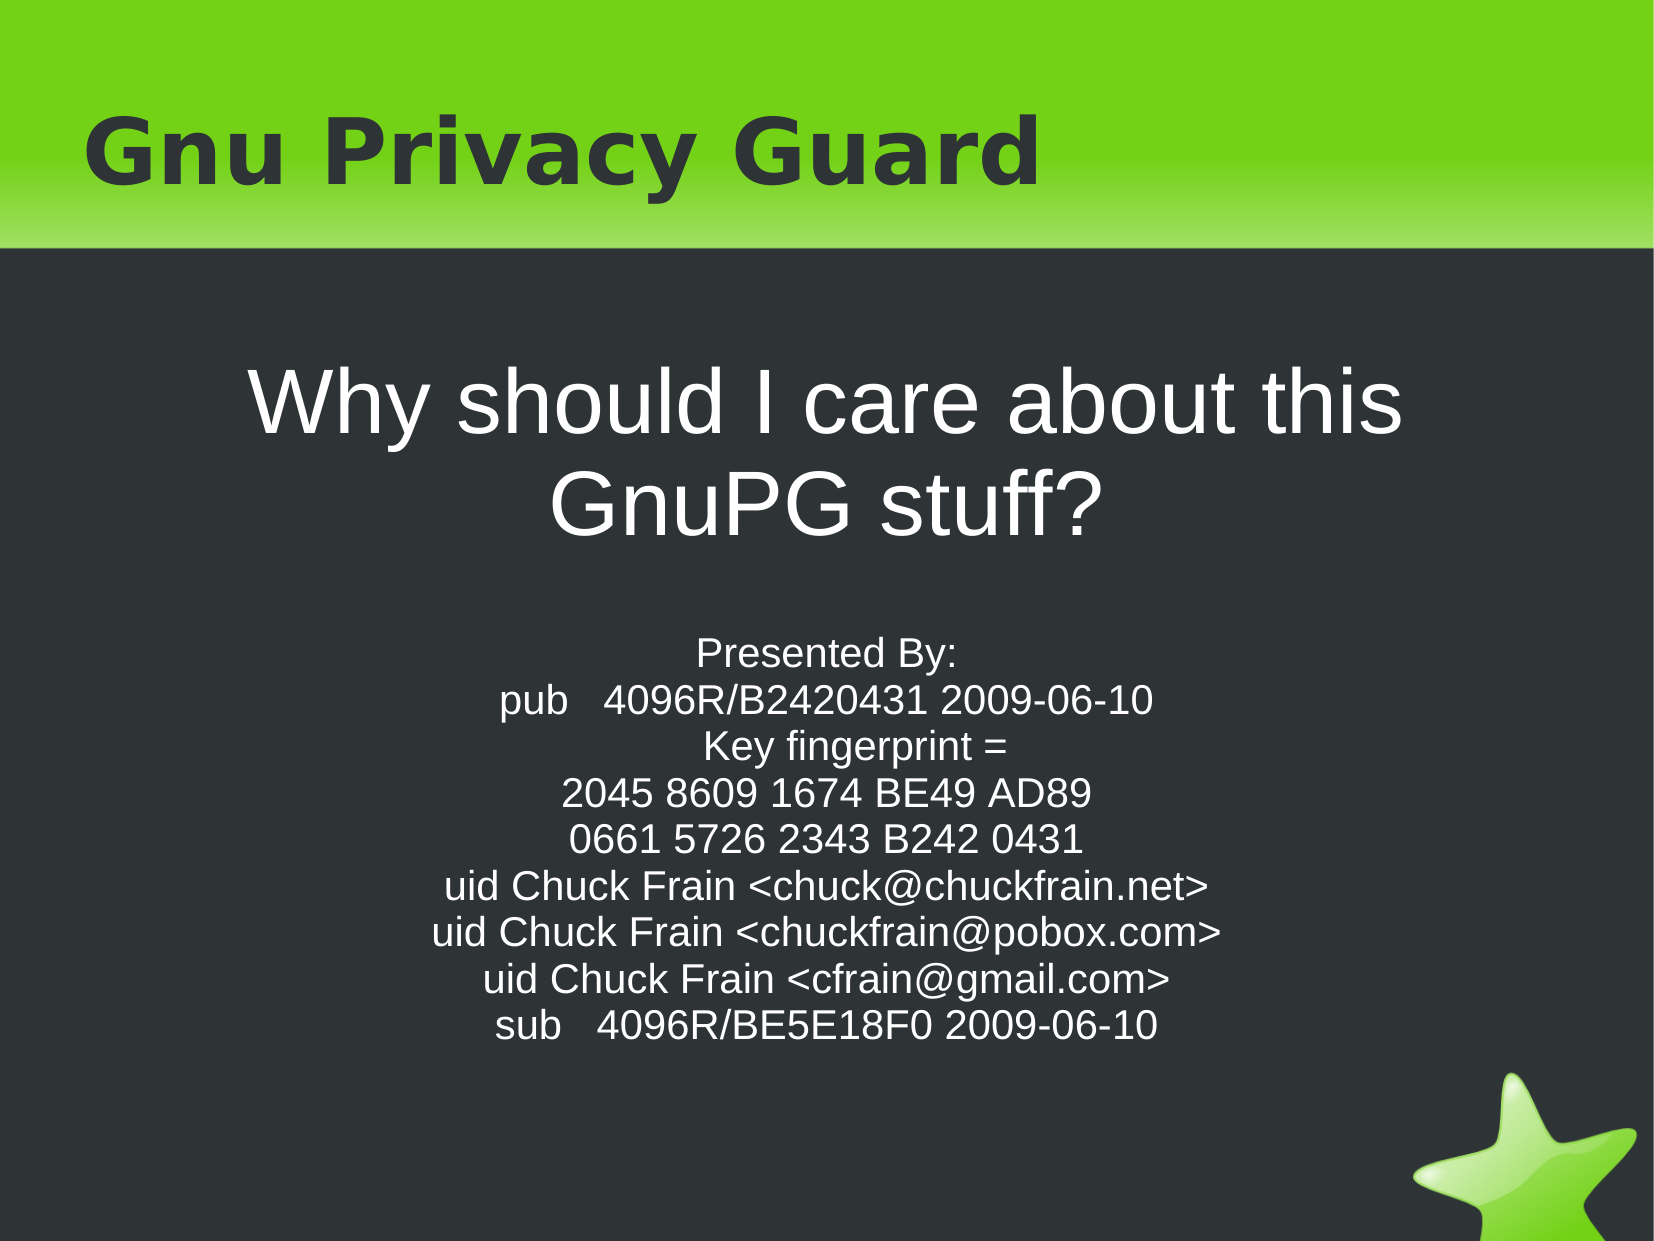

# Gnu Privacy Guard
Why should I care about this GnuPG stuff?
Presented By:
pub 4096R/B2420431 2009-06-10
 Key fingerprint =
2045 8609 1674 BE49 AD89
0661 5726 2343 B242 0431
uid Chuck Frain <chuck@chuckfrain.net>
uid Chuck Frain <chuckfrain@pobox.com>
uid Chuck Frain <cfrain@gmail.com>
sub 4096R/BE5E18F0 2009-06-10